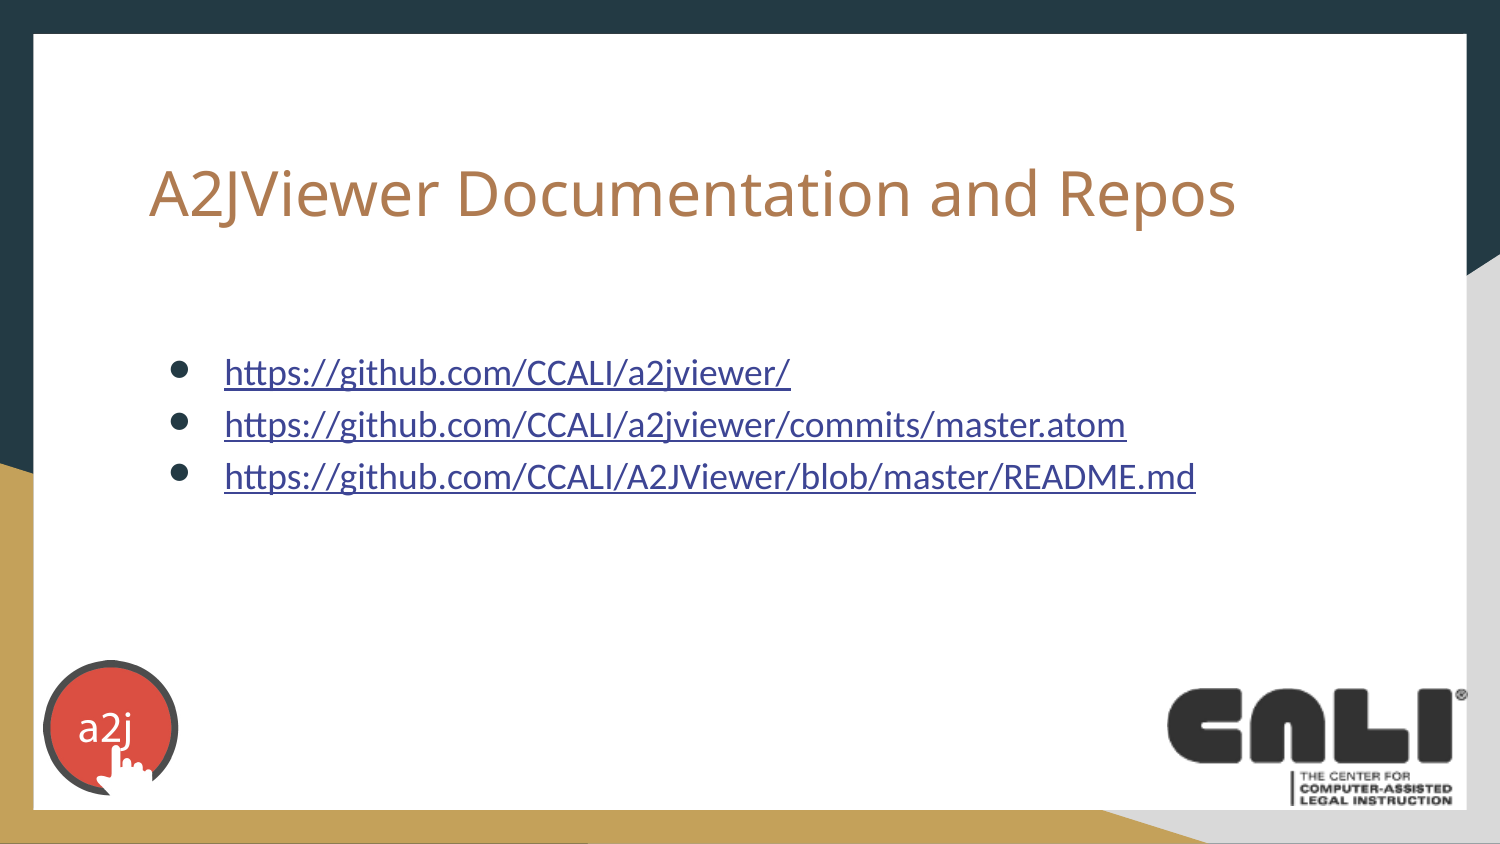

# A2JViewer Documentation and Repos
https://github.com/CCALI/a2jviewer/
https://github.com/CCALI/a2jviewer/commits/master.atom
https://github.com/CCALI/A2JViewer/blob/master/README.md